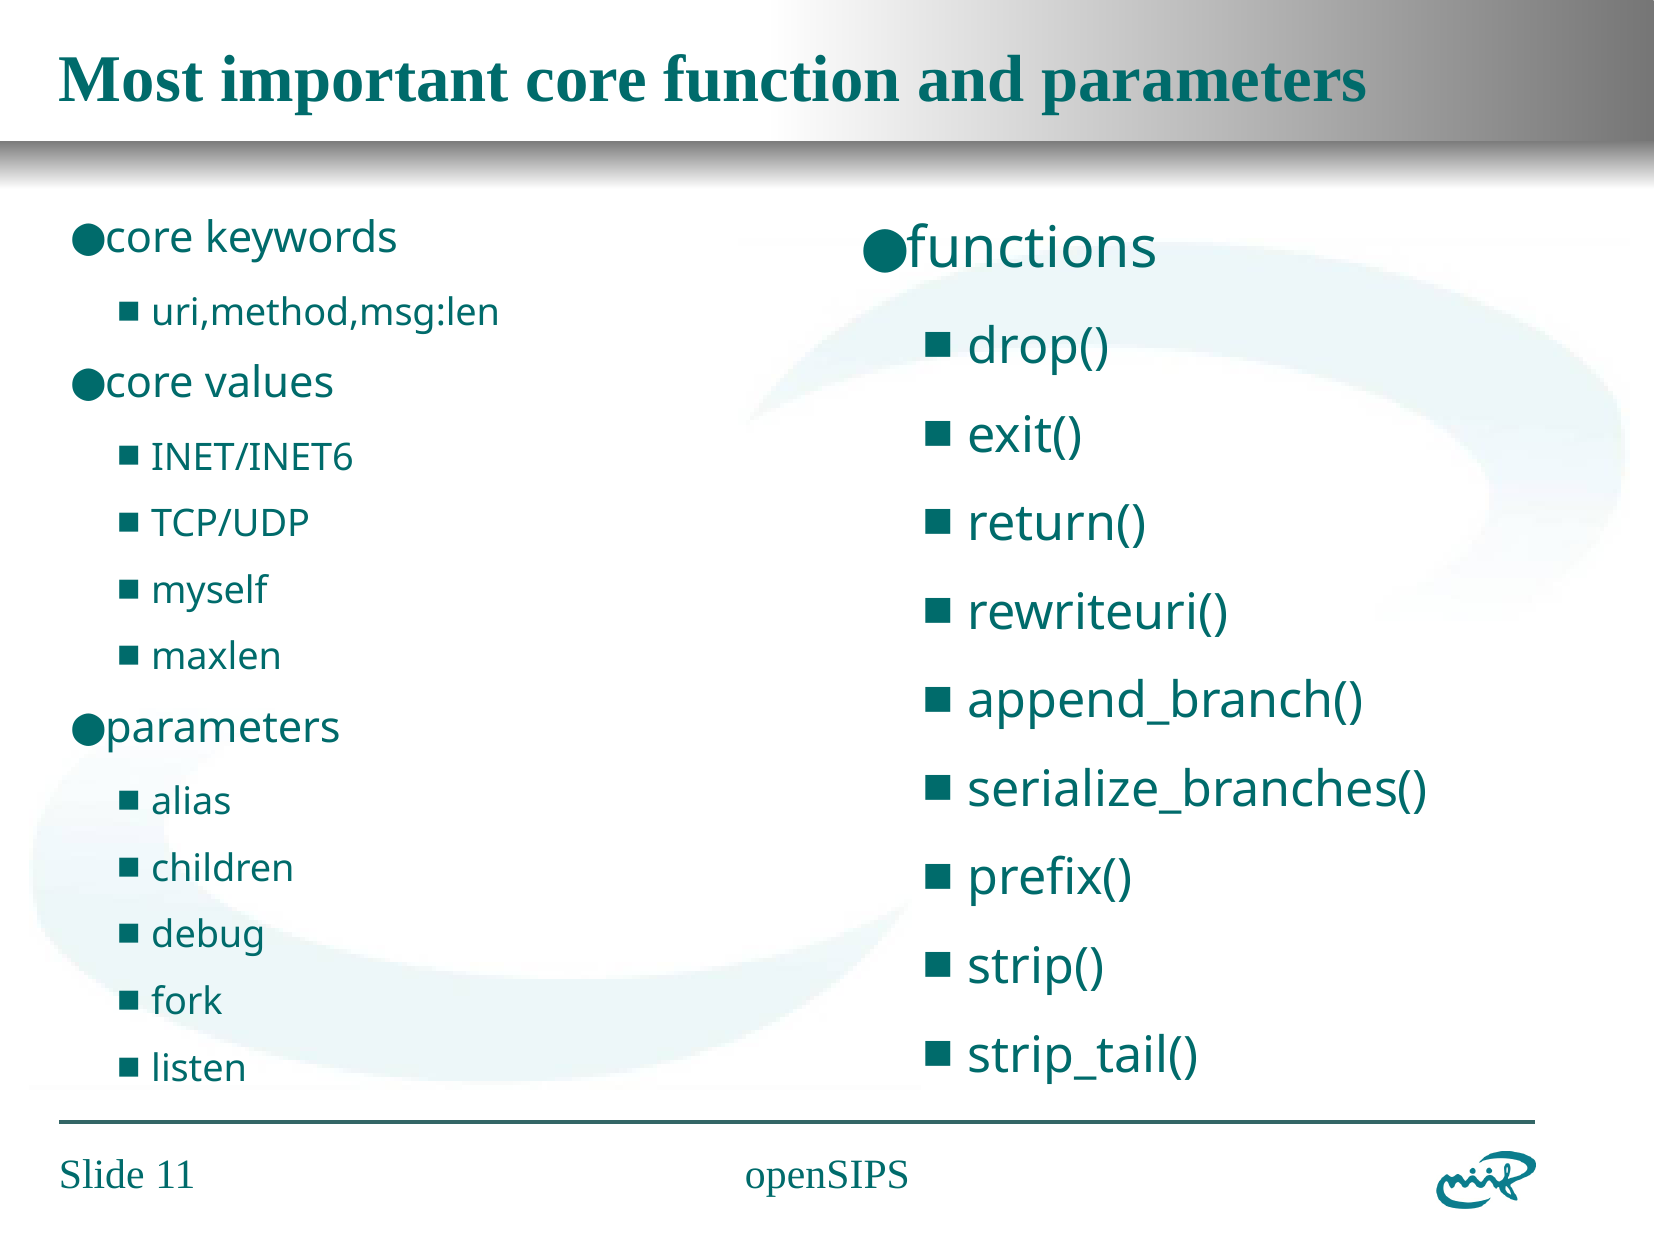

# Most important core function and parameters
core keywords
uri,method,msg:len
core values
INET/INET6
TCP/UDP
myself
maxlen
parameters
alias
children
debug
fork
listen
functions
drop()
exit()
return()
rewriteuri()
append_branch()
serialize_branches()
prefix()
strip()
strip_tail()
11
openSIPS